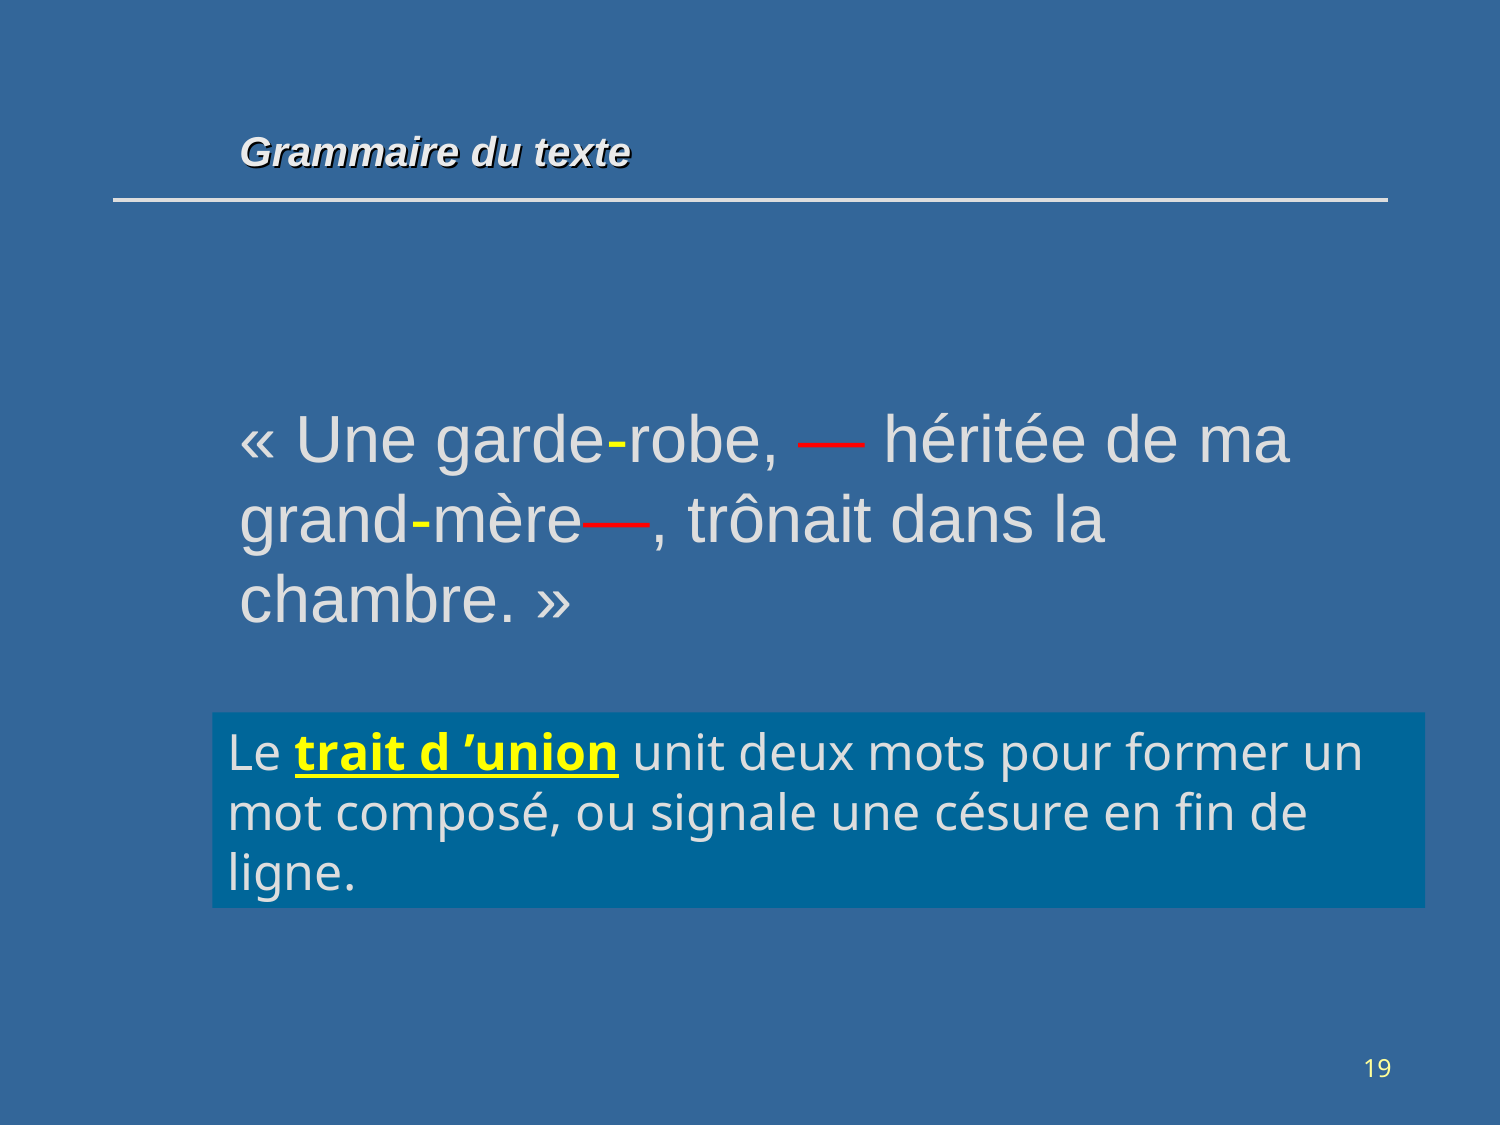

Grammaire du texte
« Une garde-robe, — héritée de ma grand-mère—, trônait dans la chambre. »
Le trait d ’union unit deux mots pour former un mot composé, ou signale une césure en fin de ligne.
19